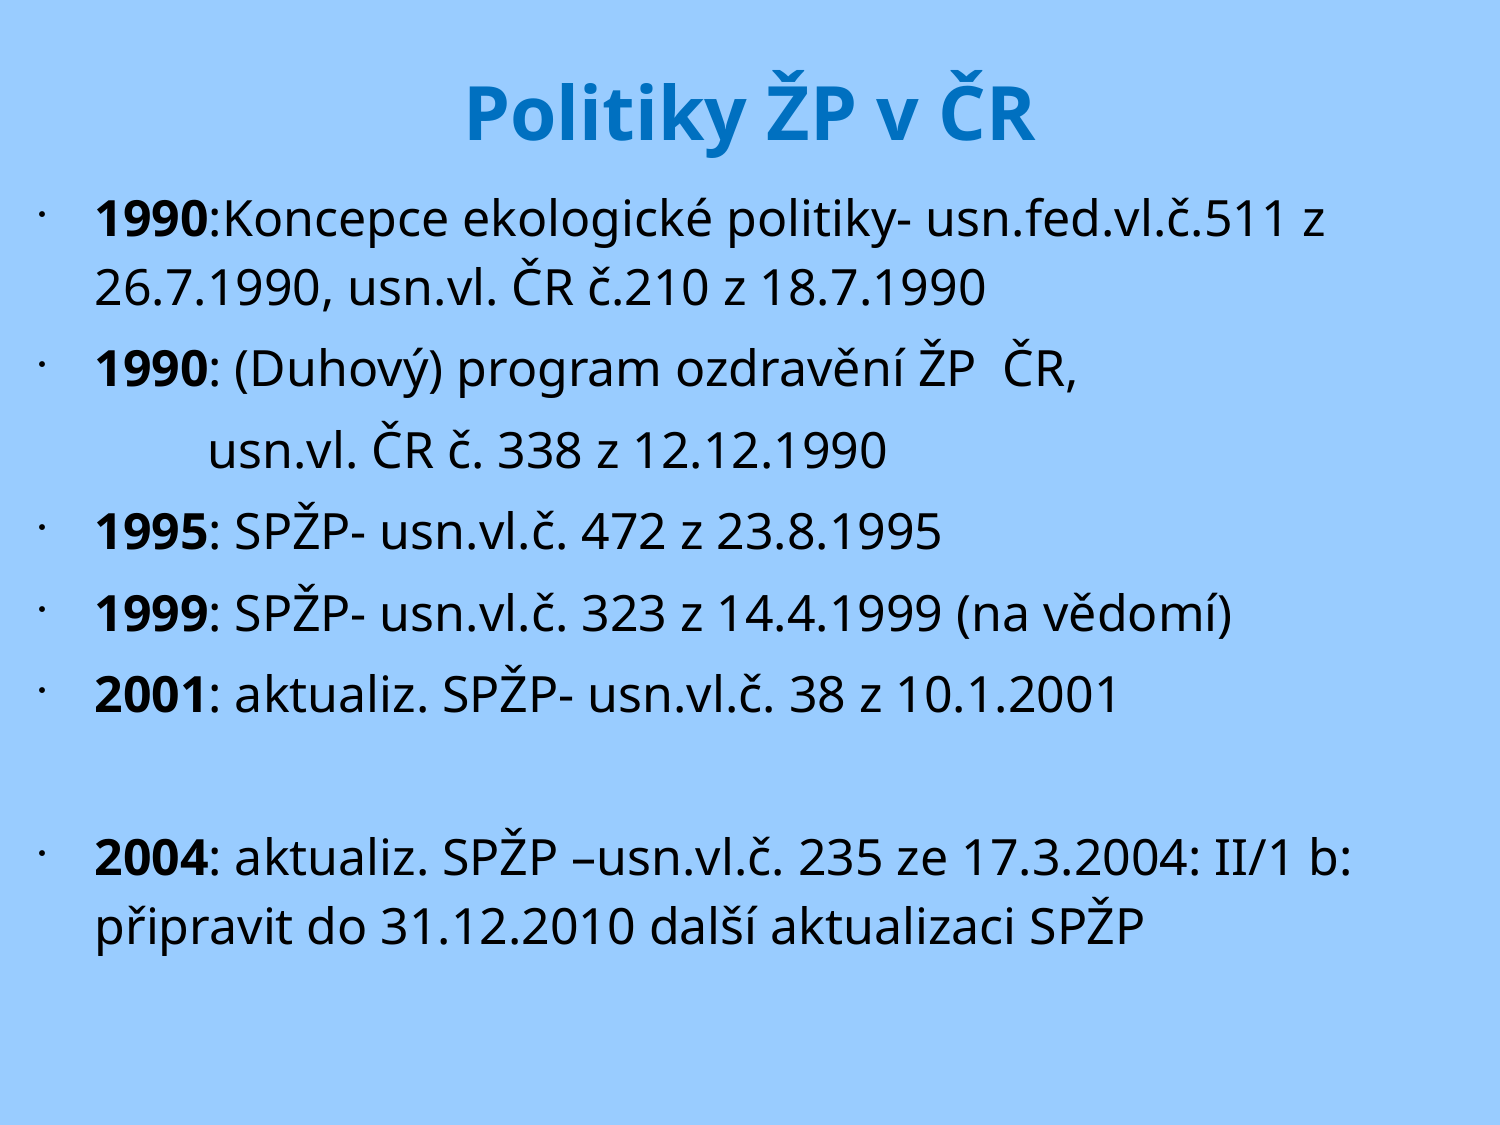

# Politiky ŽP v ČR
1990:Koncepce ekologické politiky- usn.fed.vl.č.511 z 26.7.1990, usn.vl. ČR č.210 z 18.7.1990
1990: (Duhový) program ozdravění ŽP ČR,
 usn.vl. ČR č. 338 z 12.12.1990
1995: SPŽP- usn.vl.č. 472 z 23.8.1995
1999: SPŽP- usn.vl.č. 323 z 14.4.1999 (na vědomí)
2001: aktualiz. SPŽP- usn.vl.č. 38 z 10.1.2001
2004: aktualiz. SPŽP –usn.vl.č. 235 ze 17.3.2004: II/1 b: připravit do 31.12.2010 další aktualizaci SPŽP